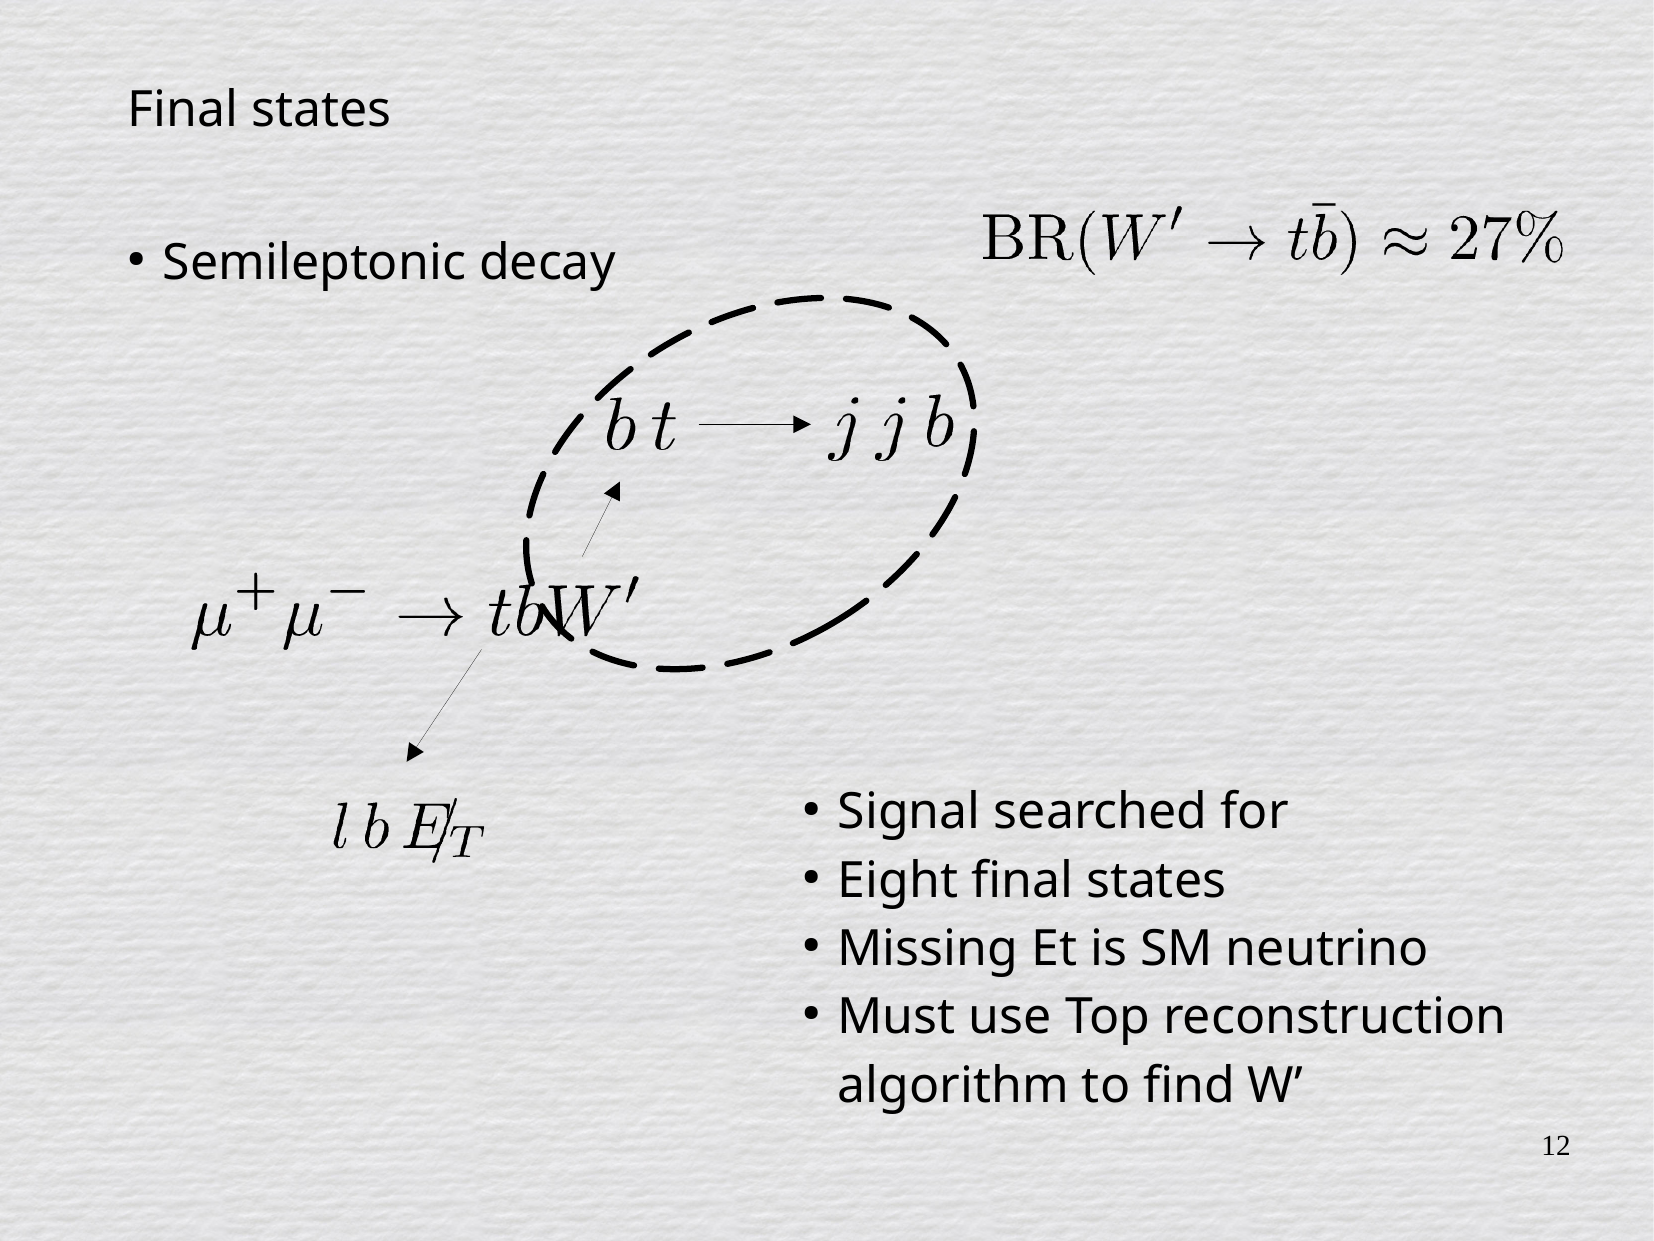

Final states
Semileptonic decay
Signal searched for
Eight final states
Missing Et is SM neutrino
Must use Top reconstruction algorithm to find W’
12